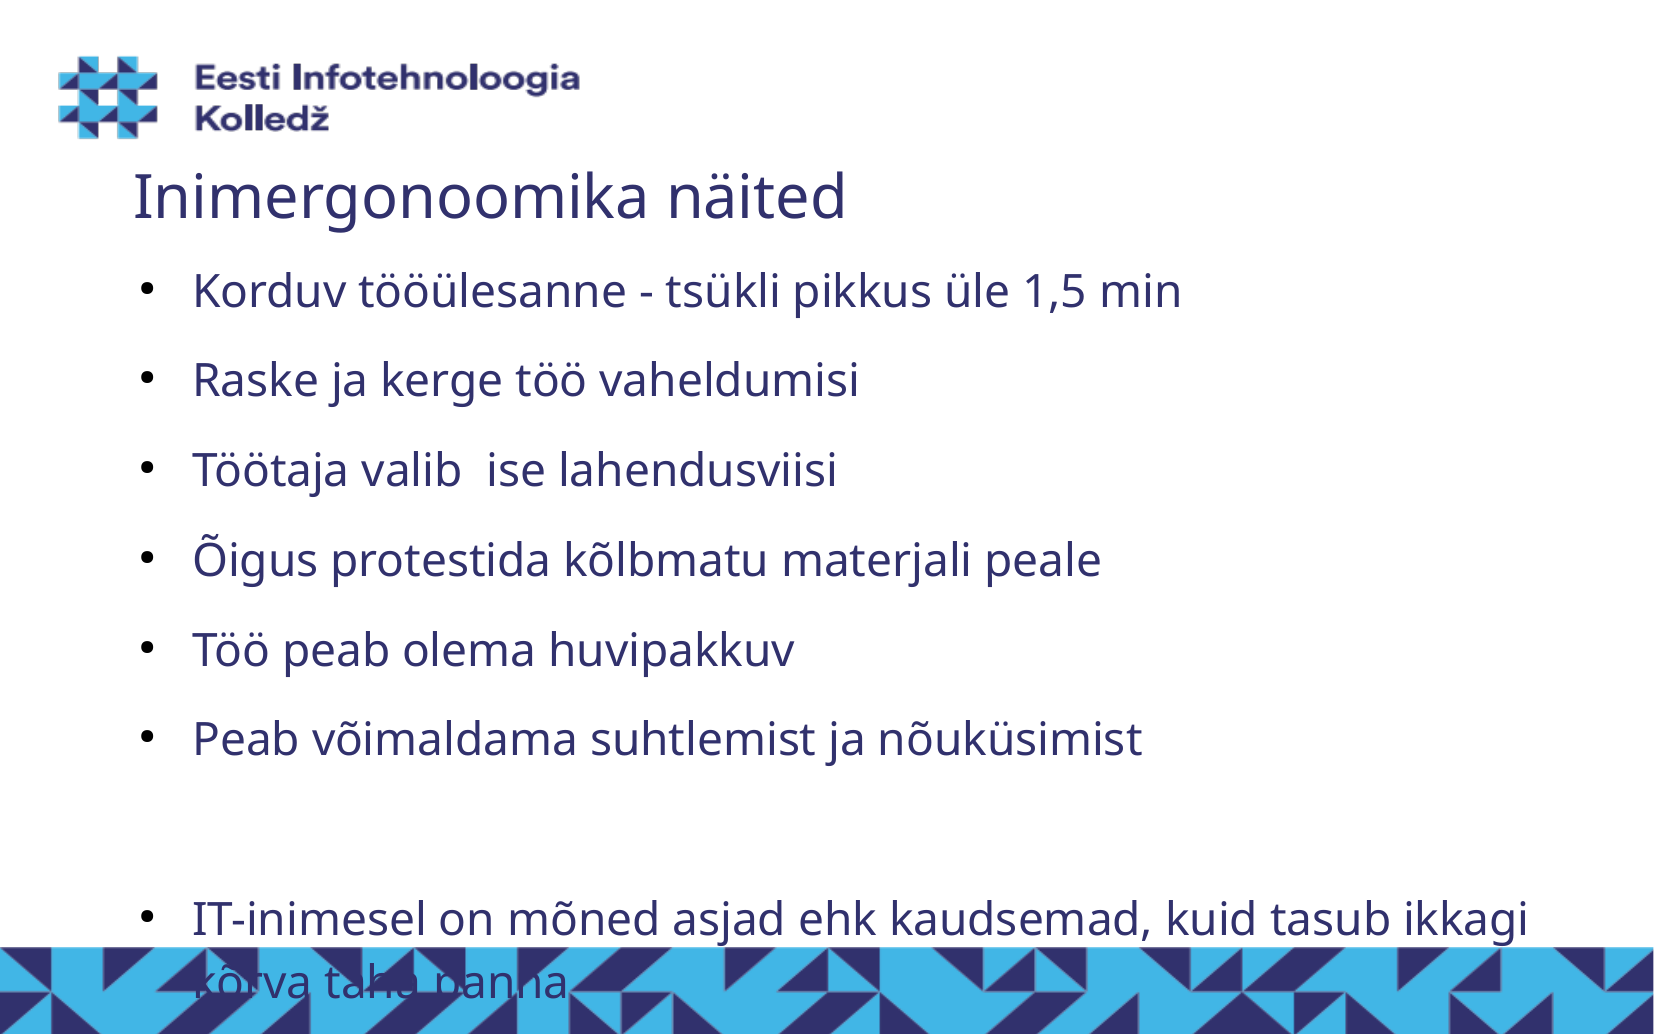

# Inimergonoomika näited
Korduv tööülesanne - tsükli pikkus üle 1,5 min
Raske ja kerge töö vaheldumisi
Töötaja valib ise lahendusviisi
Õigus protestida kõlbmatu materjali peale
Töö peab olema huvipakkuv
Peab võimaldama suhtlemist ja nõuküsimist
IT-inimesel on mõned asjad ehk kaudsemad, kuid tasub ikkagi kõrva taha panna